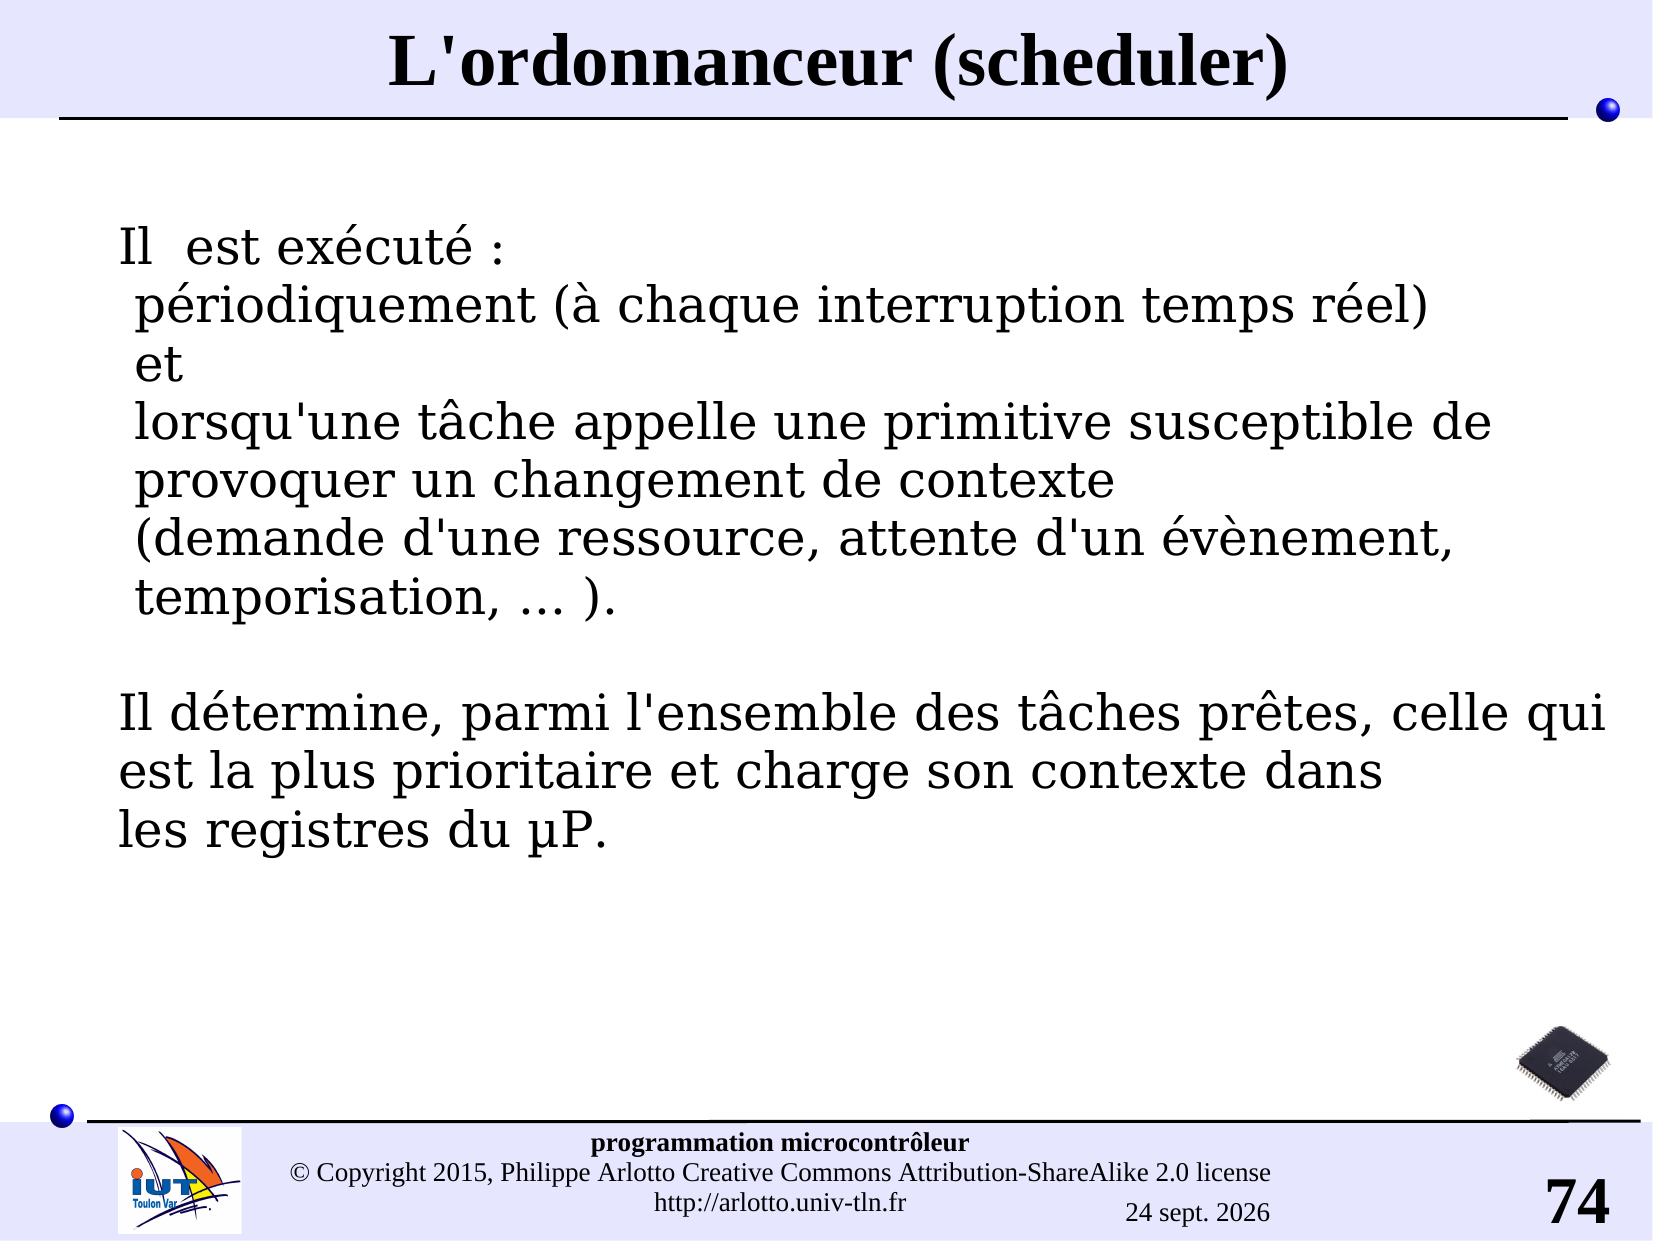

# L'ordonnanceur (scheduler)
Il est exécuté :
 périodiquement (à chaque interruption temps réel)
 et
 lorsqu'une tâche appelle une primitive susceptible de
 provoquer un changement de contexte
 (demande d'une ressource, attente d'un évènement,
 temporisation, ... ).
Il détermine, parmi l'ensemble des tâches prêtes, celle qui
est la plus prioritaire et charge son contexte dans
les registres du µP.